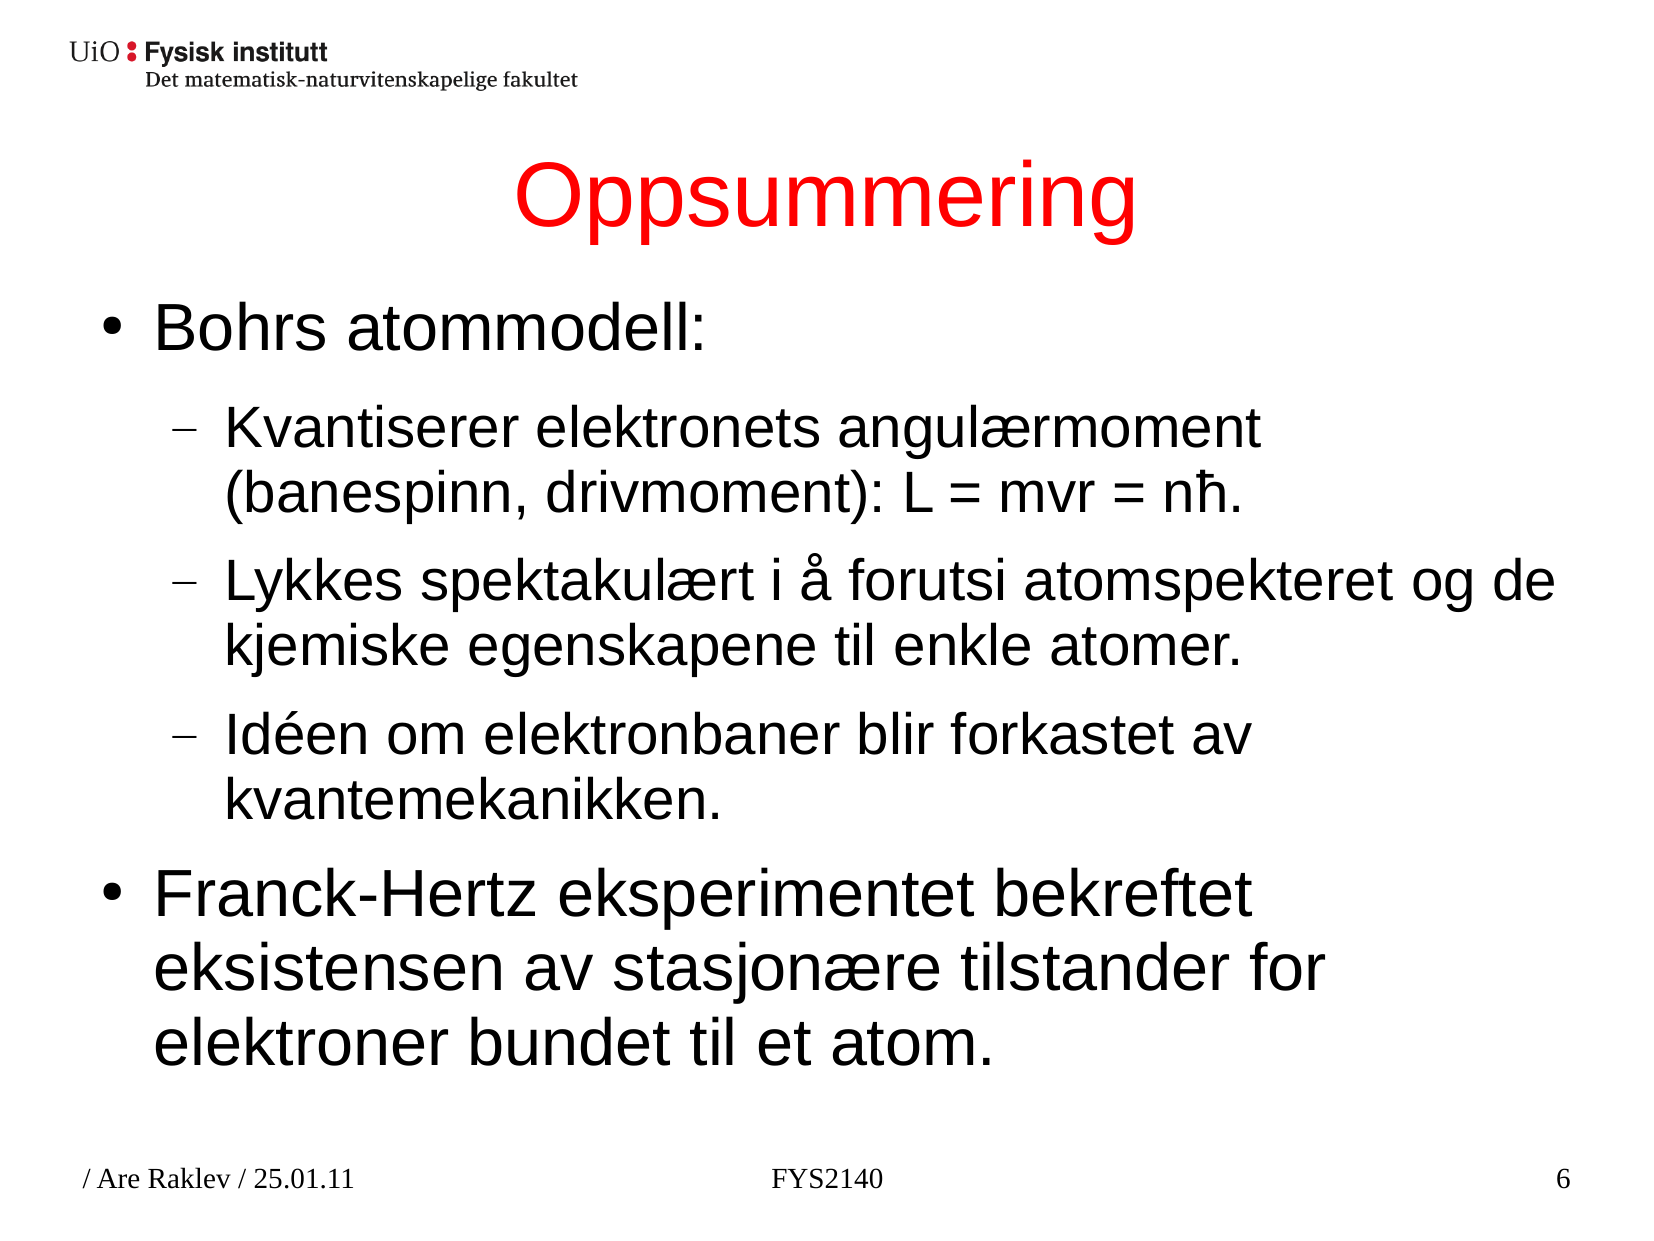

# Oppsummering
Bohrs atommodell:
Kvantiserer elektronets angulærmoment (banespinn, drivmoment): L = mvr = nħ.
Lykkes spektakulært i å forutsi atomspekteret og de kjemiske egenskapene til enkle atomer.
Idéen om elektronbaner blir forkastet av kvantemekanikken.
Franck-Hertz eksperimentet bekreftet eksistensen av stasjonære tilstander for elektroner bundet til et atom.
/ Are Raklev / 25.01.11
FYS2140
6